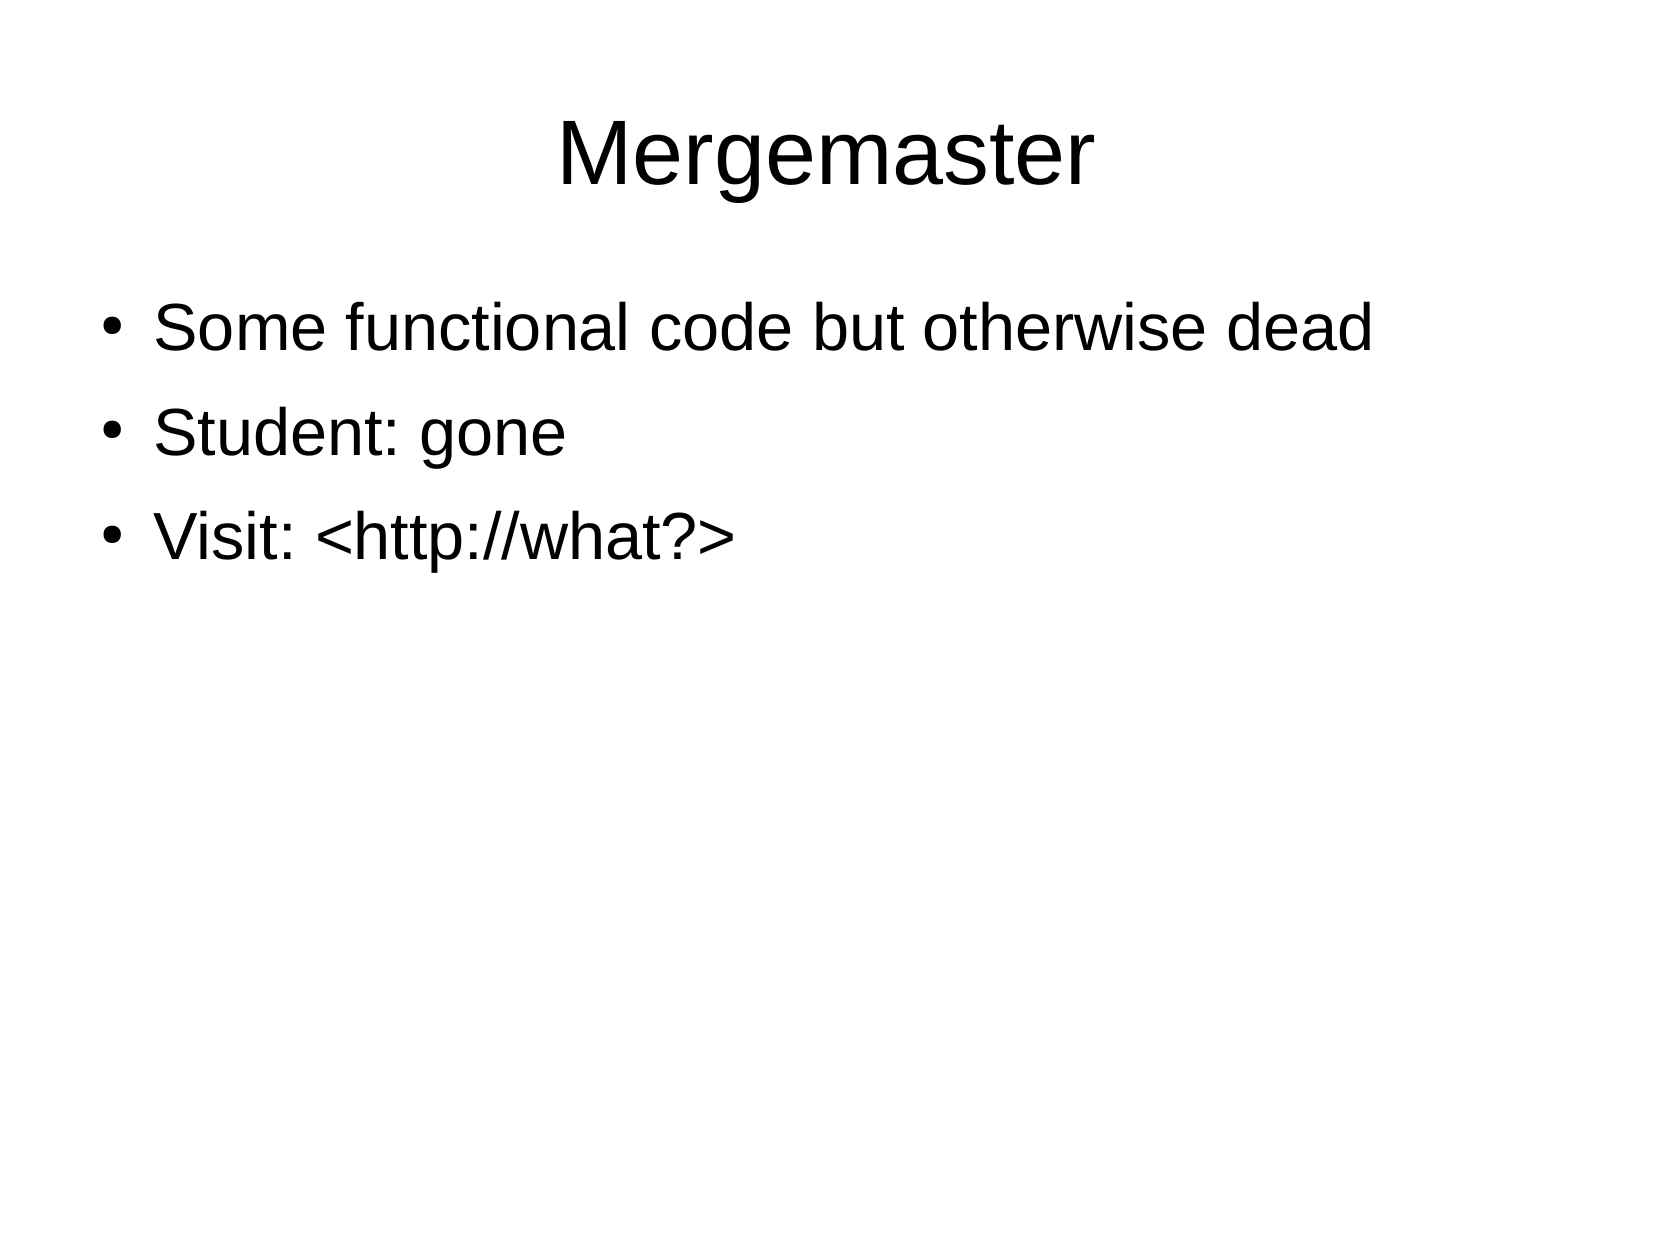

# Mergemaster
Some functional code but otherwise dead
Student: gone
Visit: <http://what?>